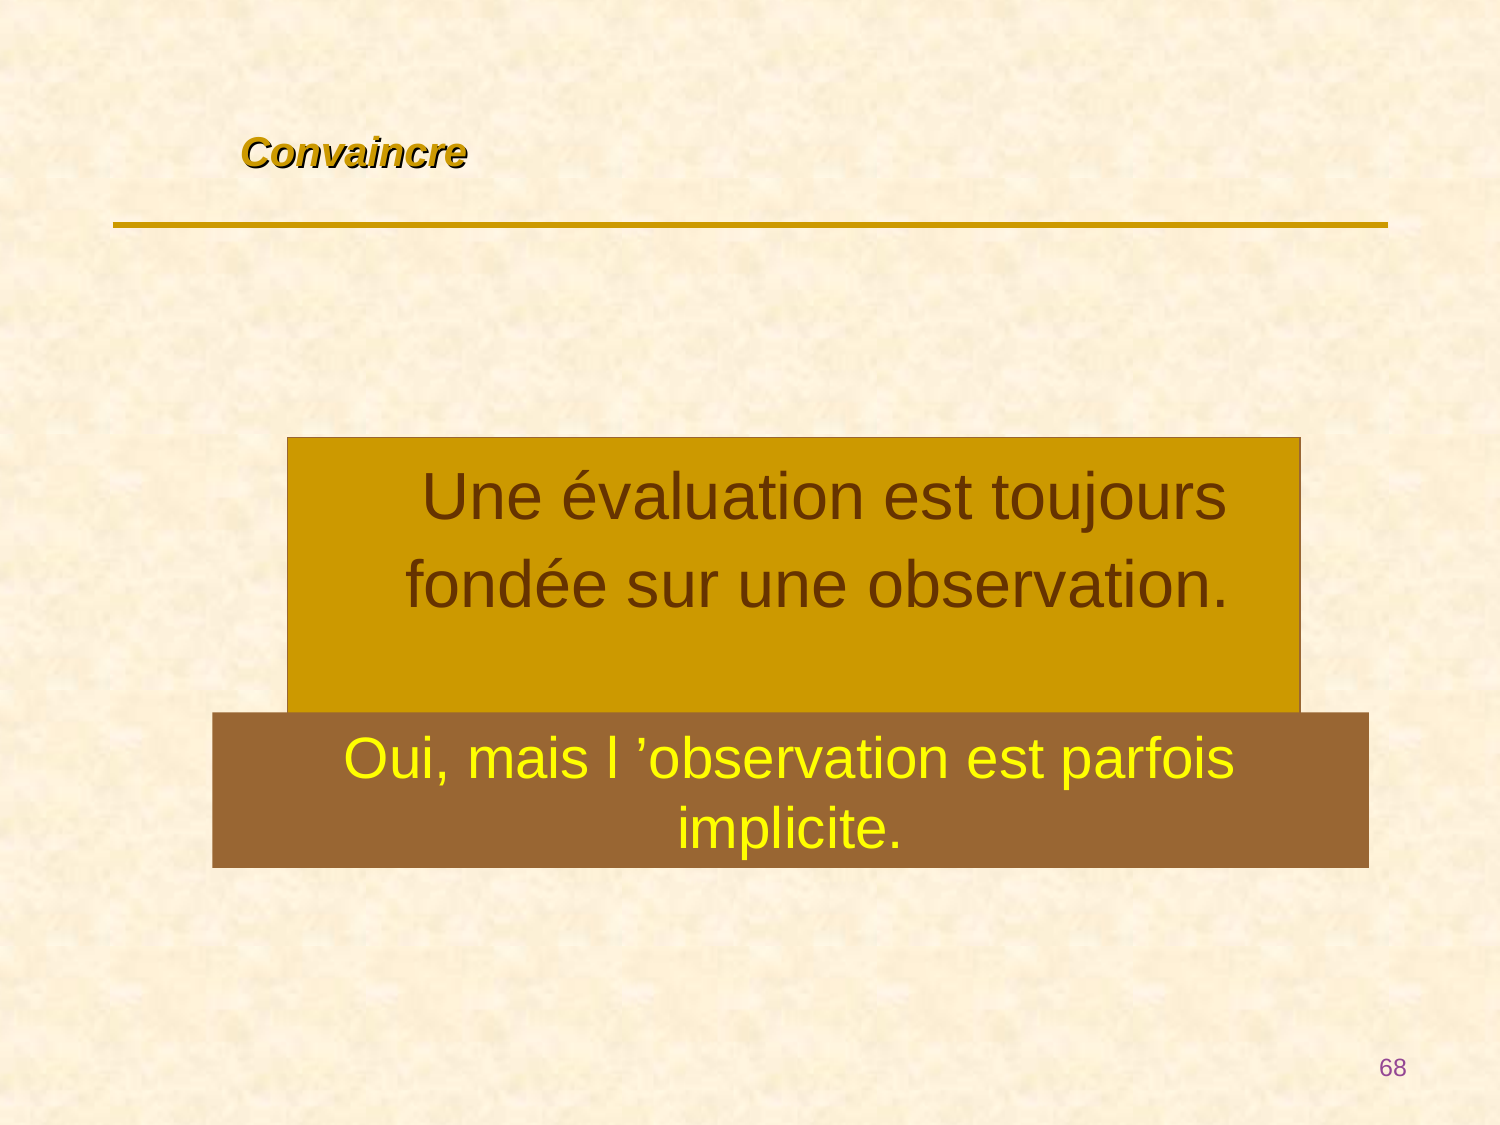

Convaincre
Une évaluation est toujours fondée sur une observation.
Vrai / Faux ?
Oui, mais l ’observation est parfois implicite.
68